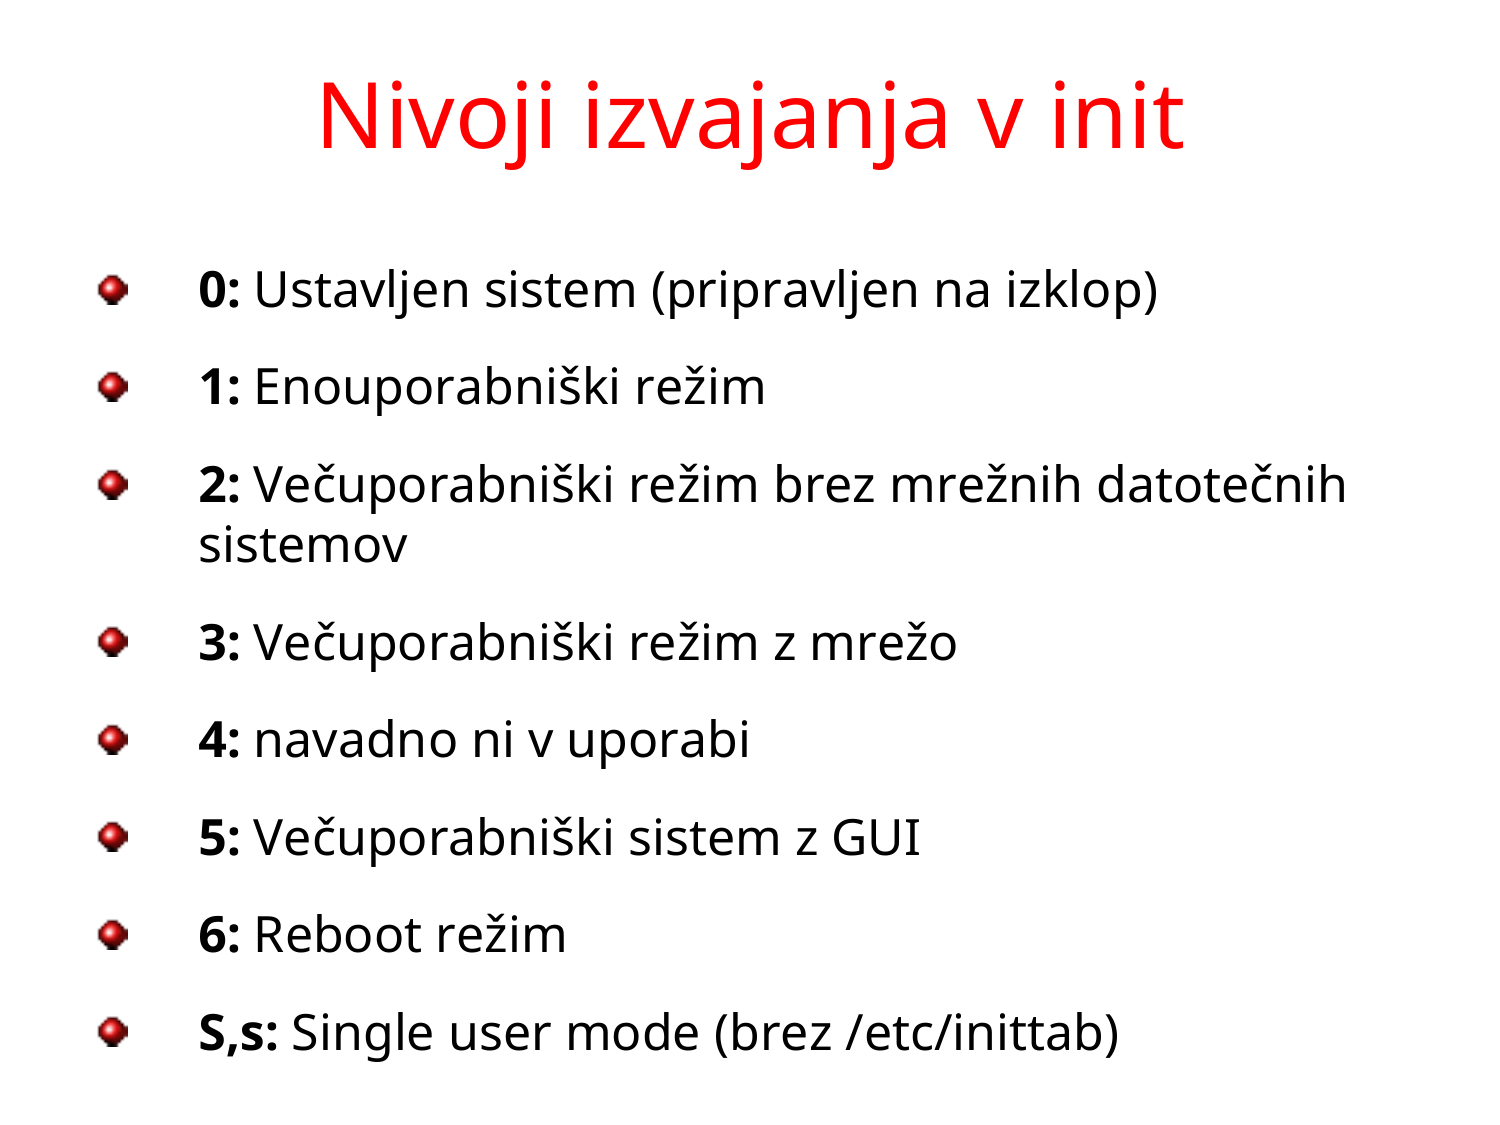

# Nivoji izvajanja v init
0: Ustavljen sistem (pripravljen na izklop)
1: Enouporabniški režim
2: Večuporabniški režim brez mrežnih datotečnih sistemov
3: Večuporabniški režim z mrežo
4: navadno ni v uporabi
5: Večuporabniški sistem z GUI
6: Reboot režim
S,s: Single user mode (brez /etc/inittab)